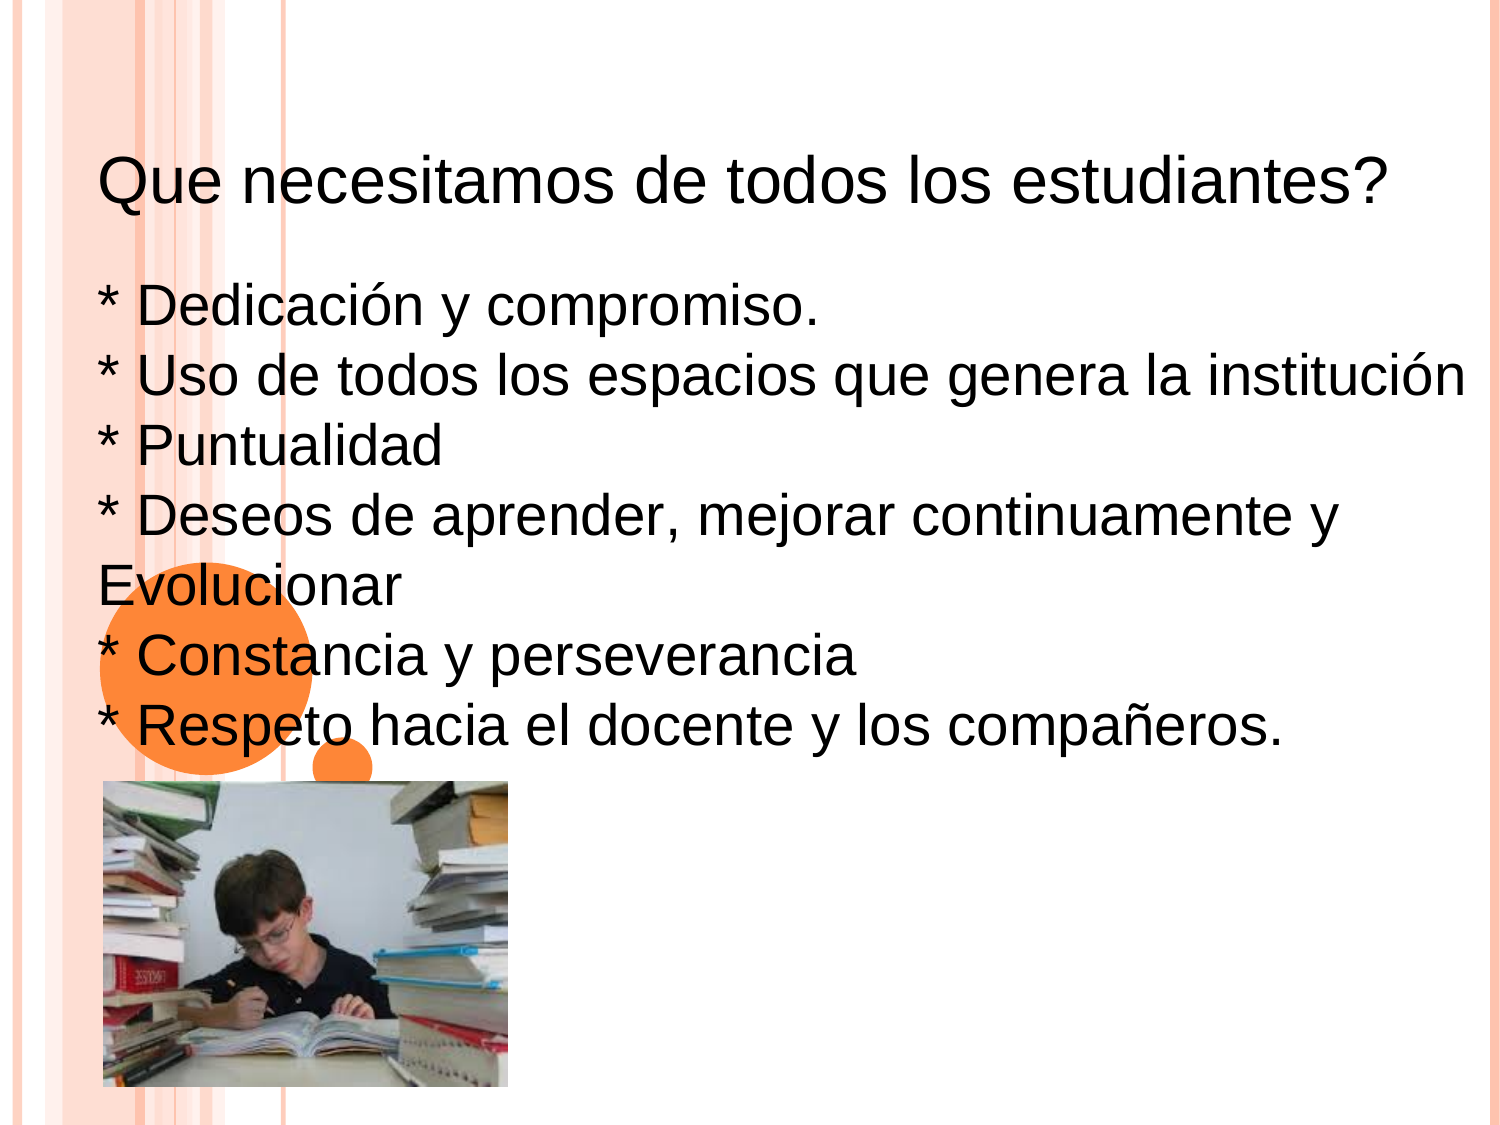

Que necesitamos de todos los estudiantes?
* Dedicación y compromiso.
* Uso de todos los espacios que genera la institución
* Puntualidad
* Deseos de aprender, mejorar continuamente y
Evolucionar
* Constancia y perseverancia
* Respeto hacia el docente y los compañeros.